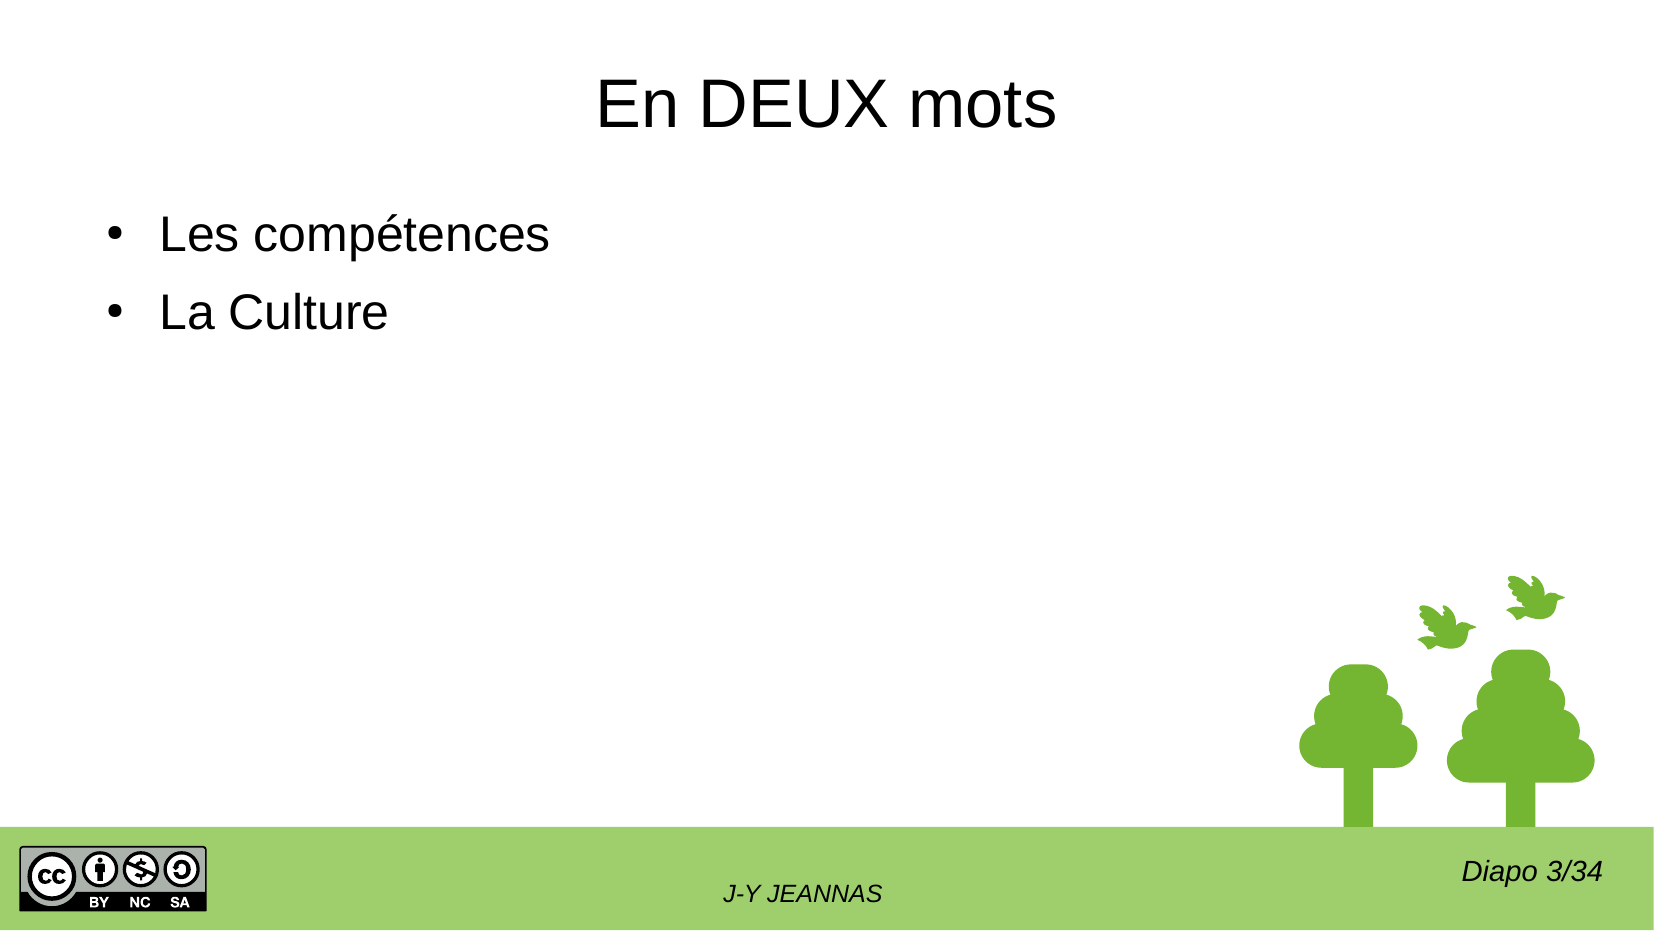

# En DEUX mots
Les compétences
La Culture